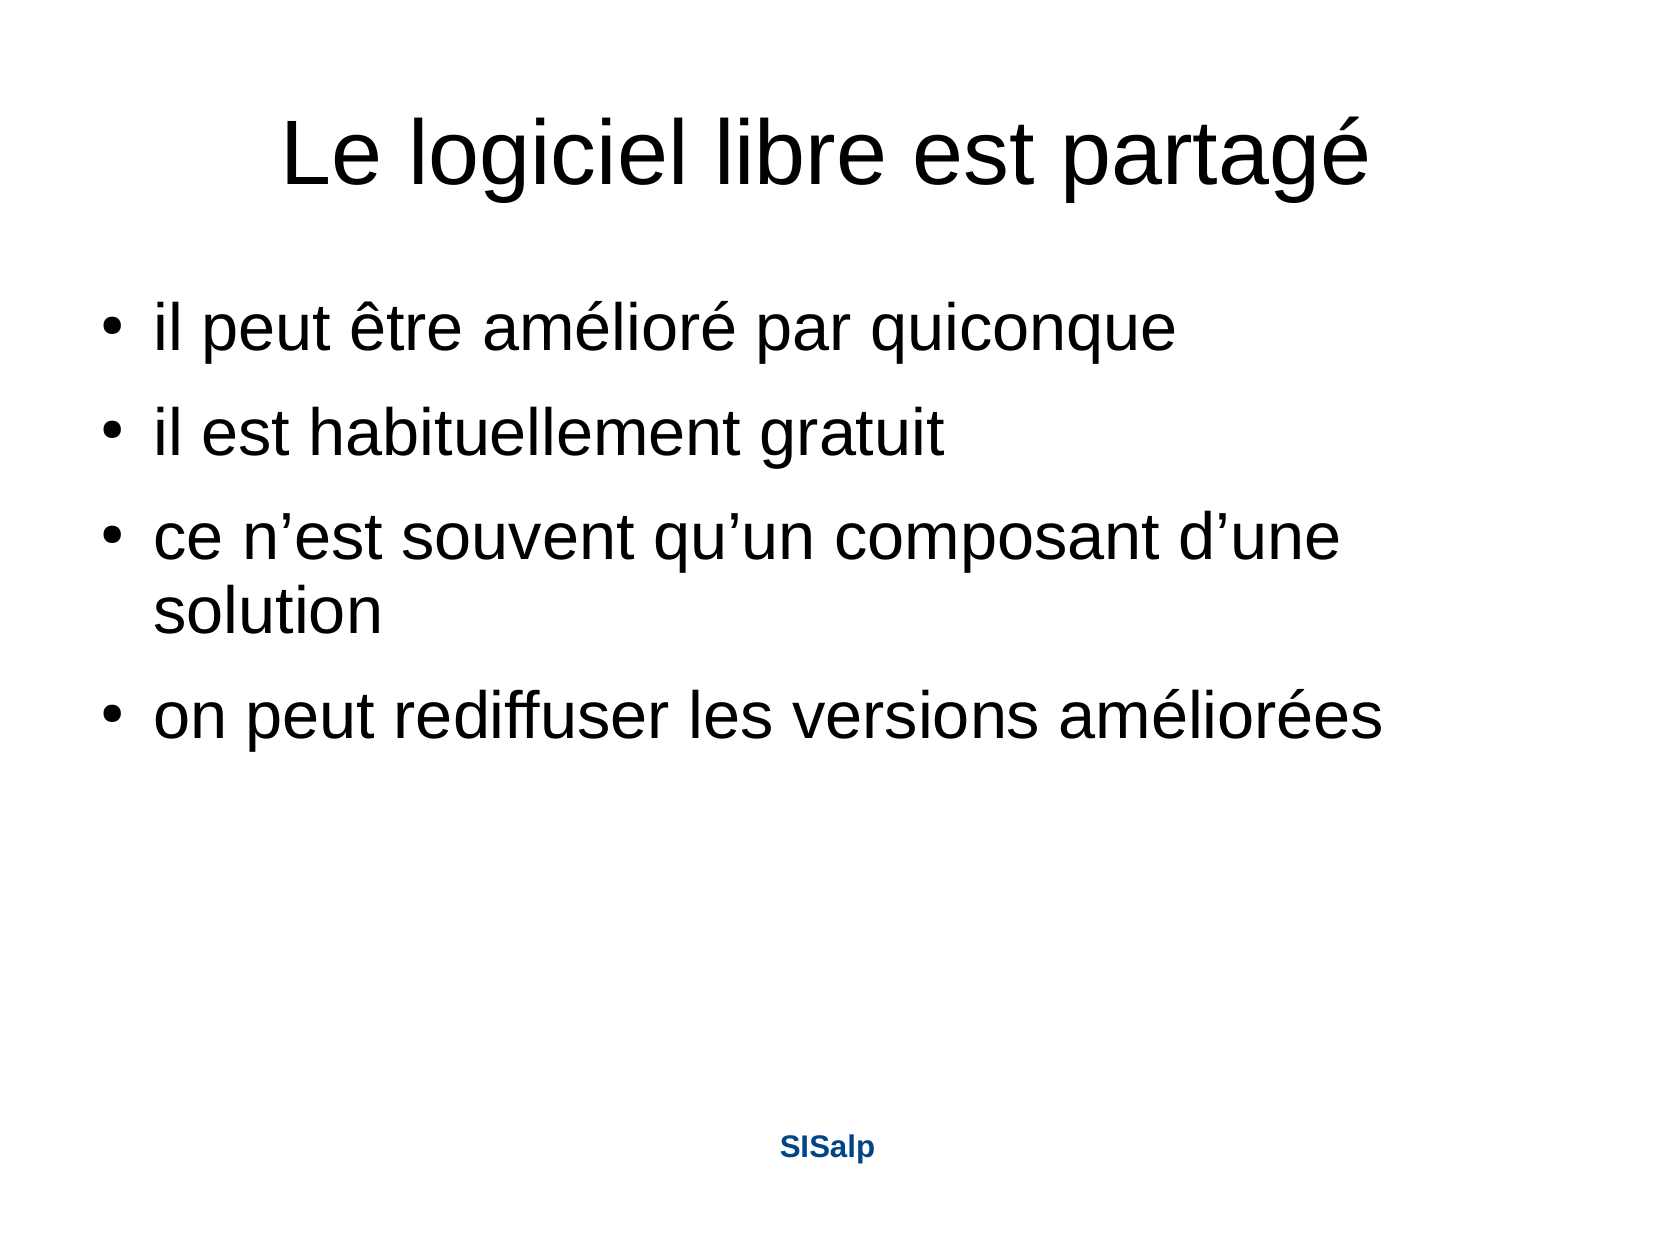

# Le logiciel libre est partagé
il peut être amélioré par quiconque
il est habituellement gratuit
ce n’est souvent qu’un composant d’une solution
on peut rediffuser les versions améliorées